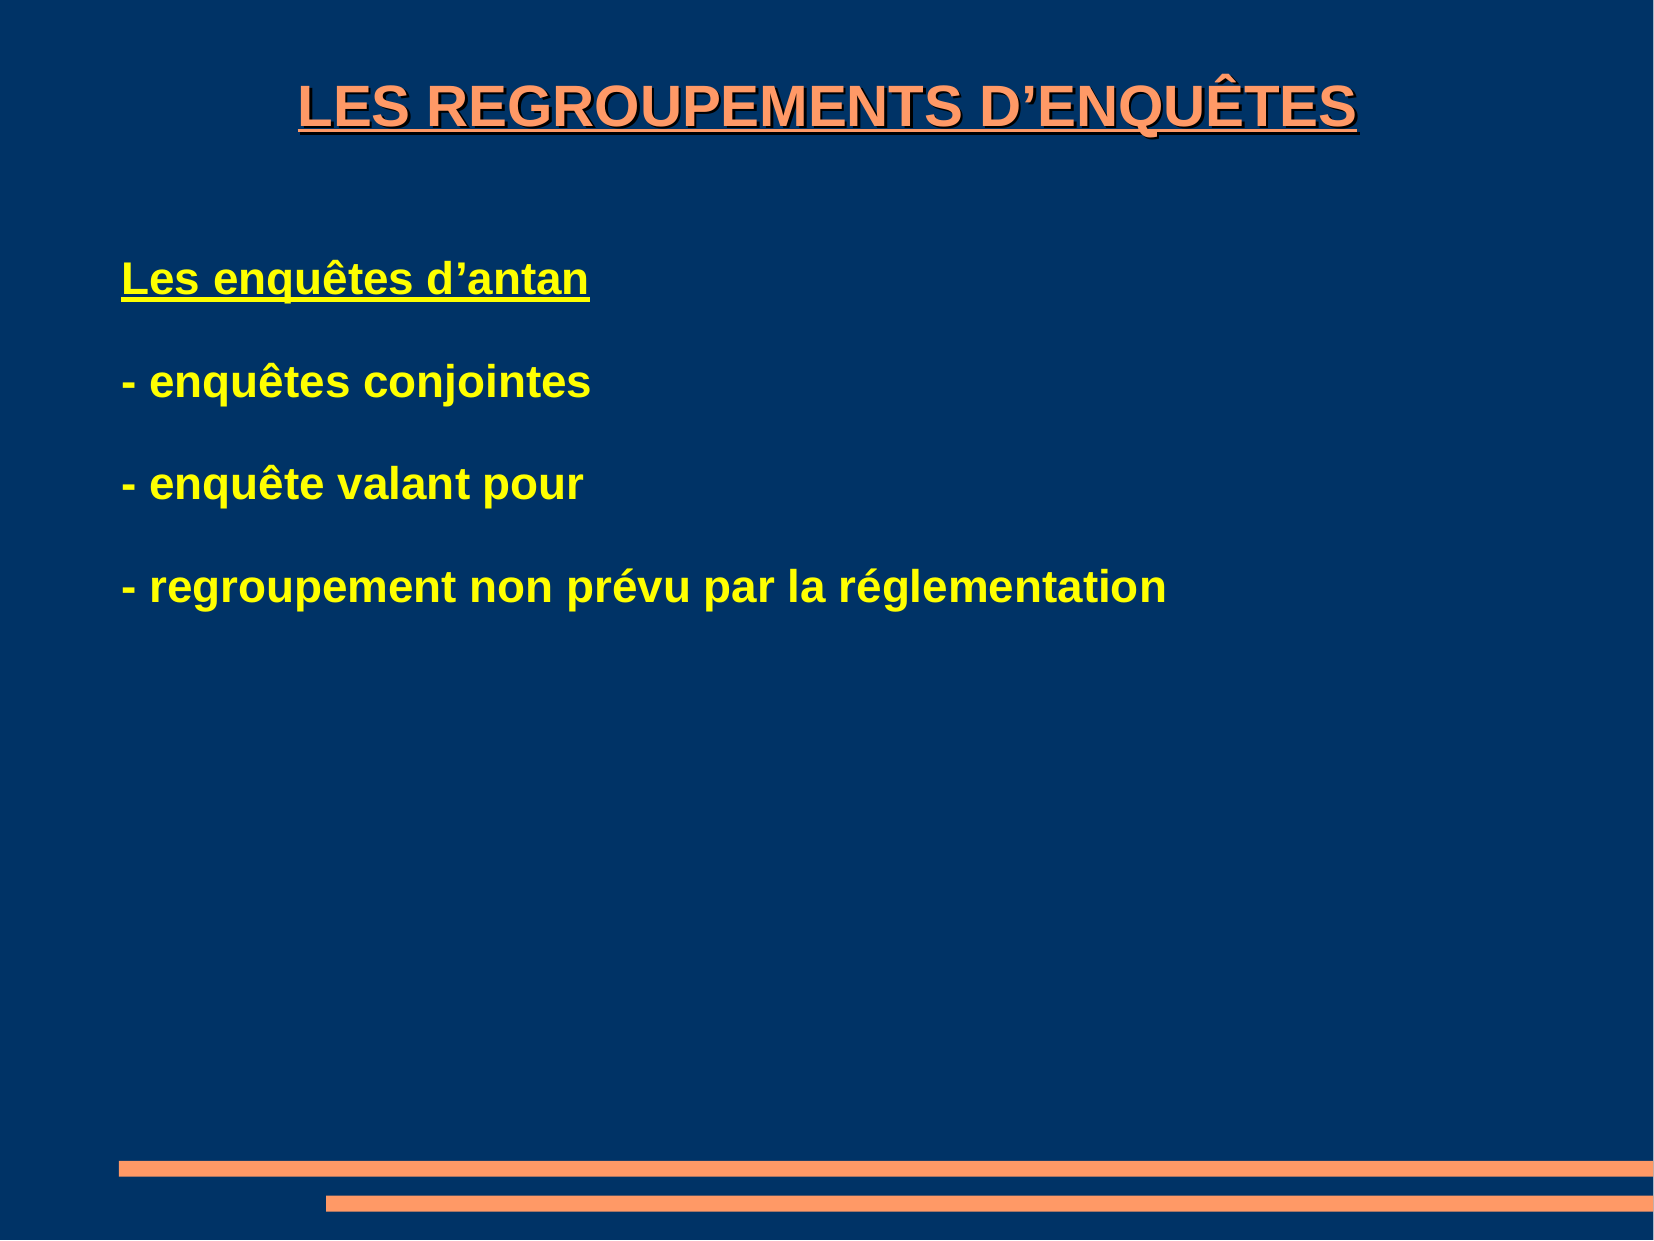

# LES REGROUPEMENTS D’ENQUÊTES
Les enquêtes d’antan
- enquêtes conjointes
- enquête valant pour
- regroupement non prévu par la réglementation